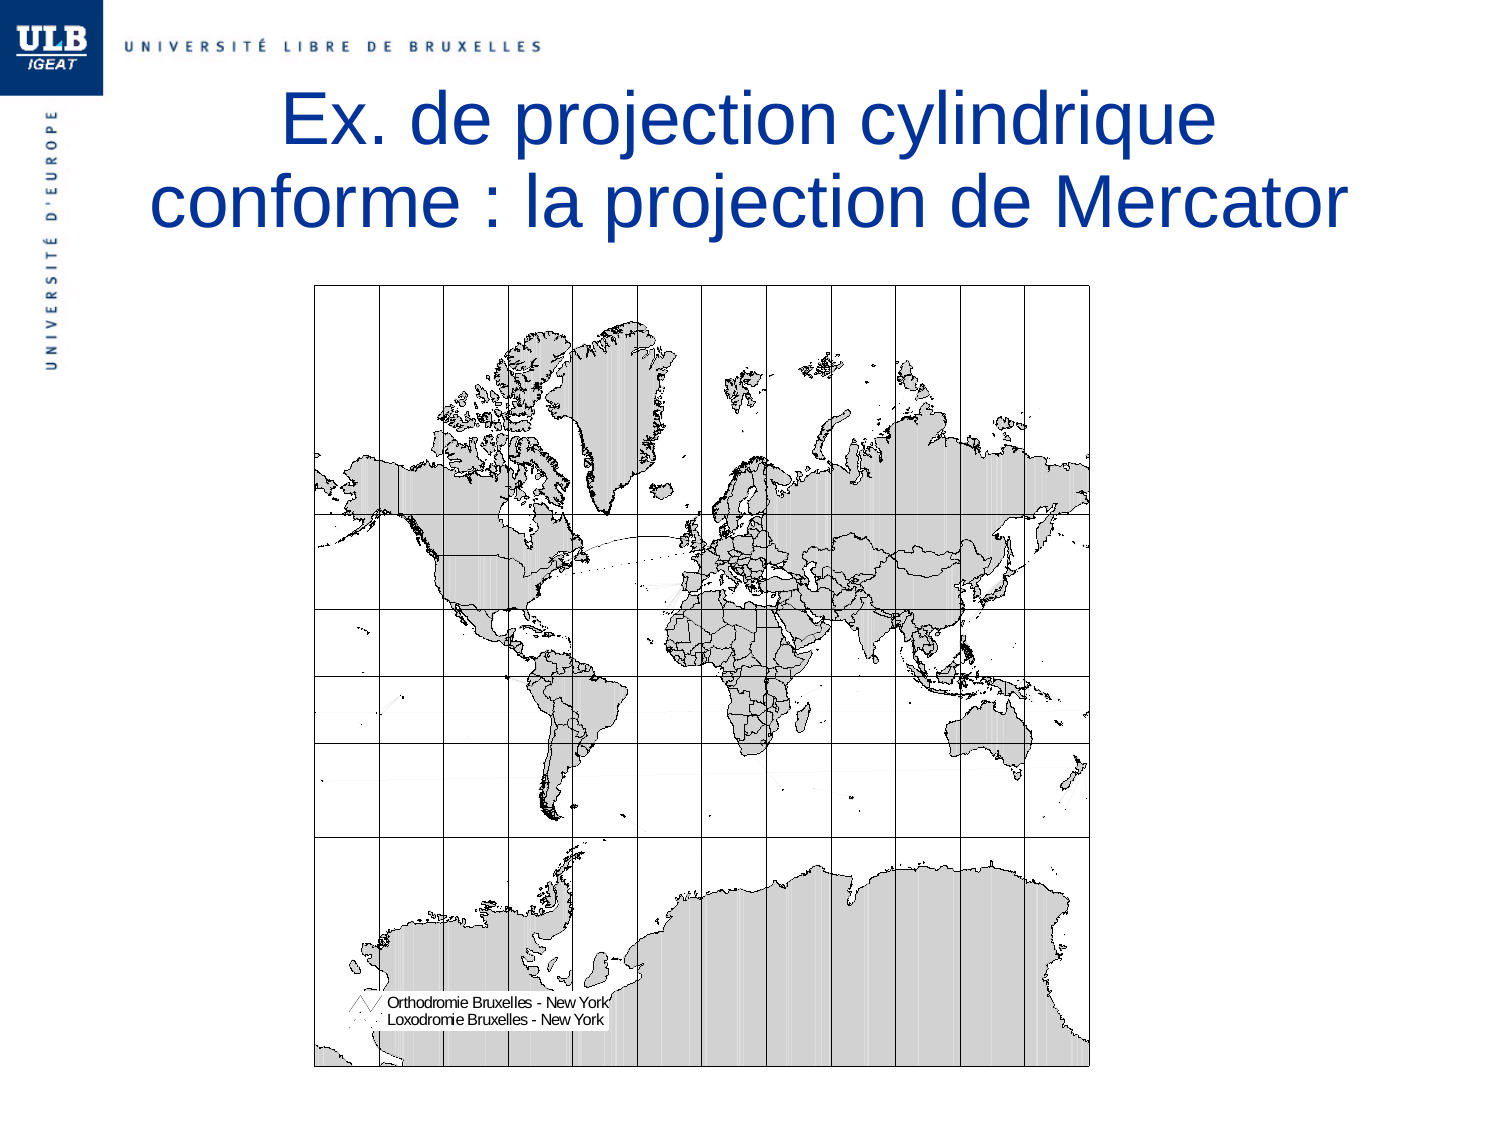

# Ex. de projection cylindrique conforme : la projection de Mercator